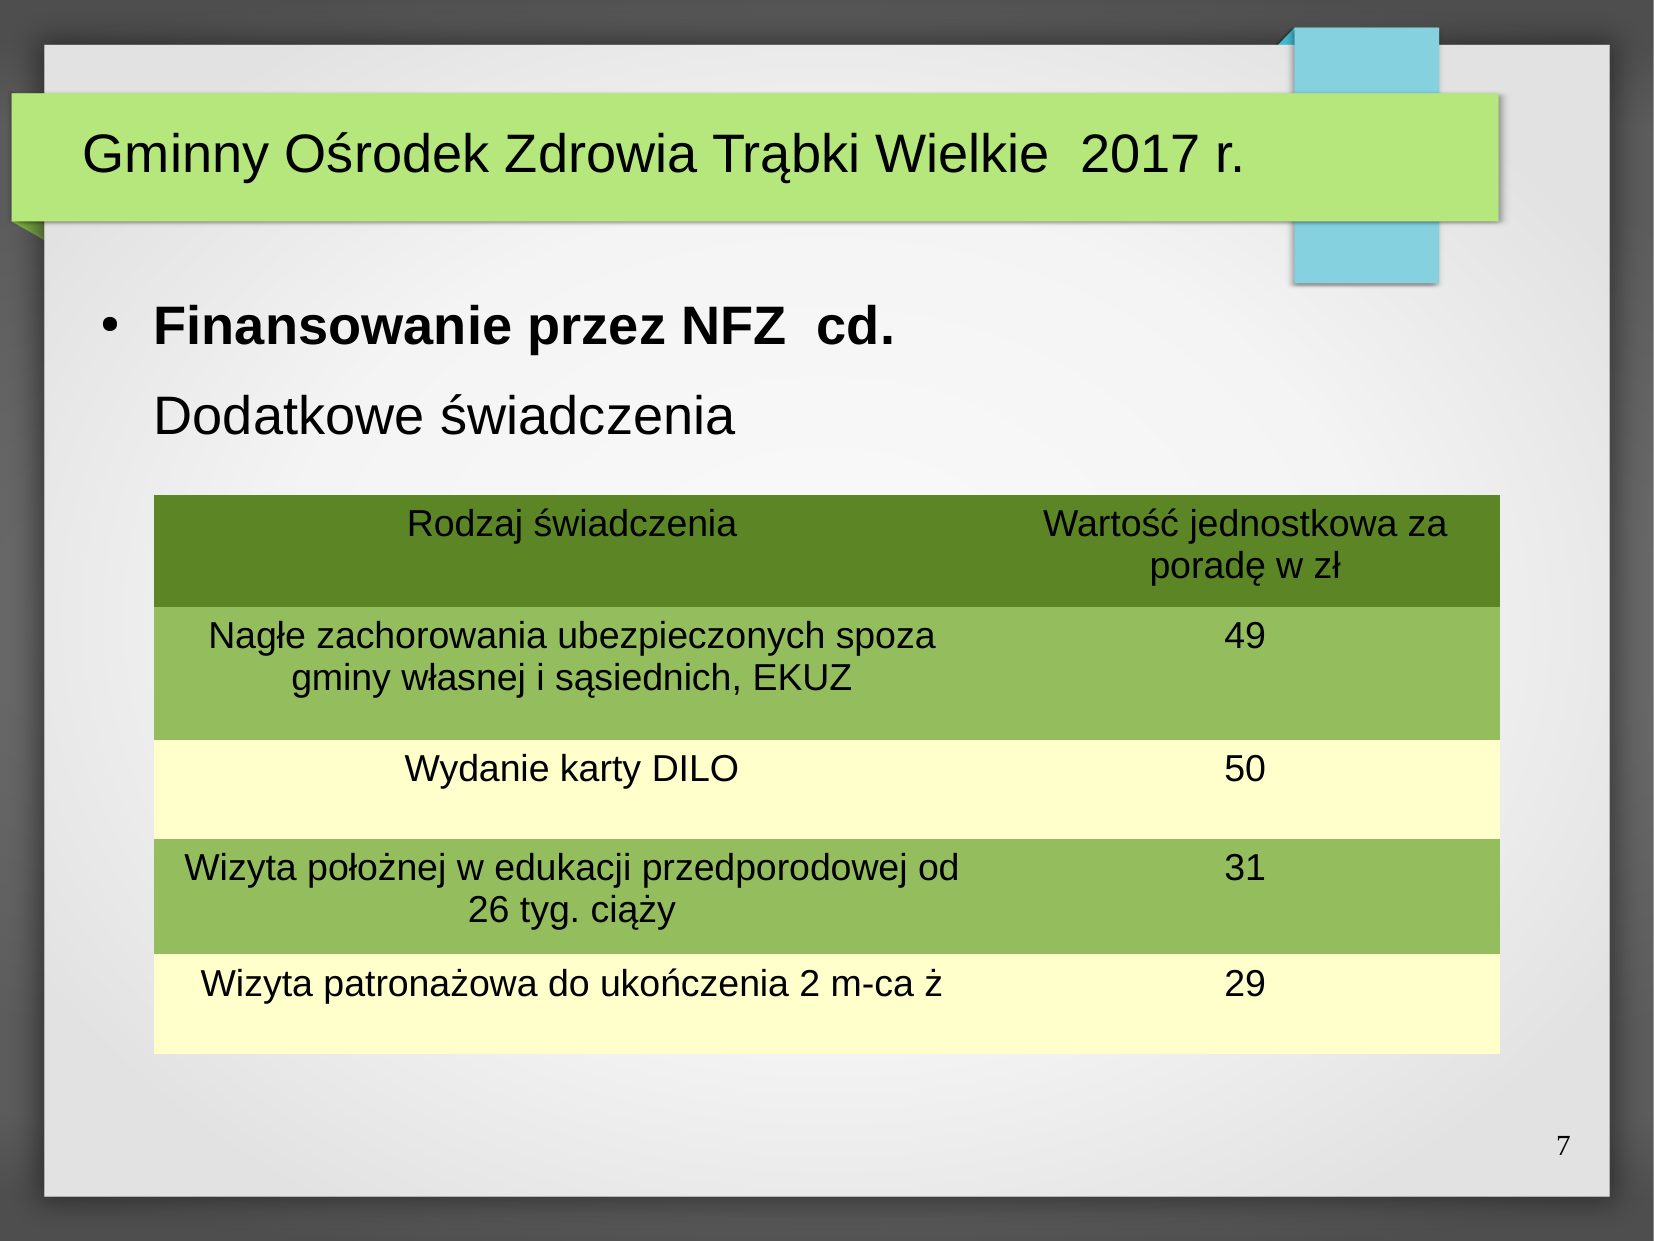

# Gminny Ośrodek Zdrowia Trąbki Wielkie 2017 r.
Finansowanie przez NFZ cd.
Dodatkowe świadczenia
| Rodzaj świadczenia | Wartość jednostkowa za poradę w zł |
| --- | --- |
| Nagłe zachorowania ubezpieczonych spoza gminy własnej i sąsiednich, EKUZ | 49 |
| Wydanie karty DILO | 50 |
| Wizyta położnej w edukacji przedporodowej od 26 tyg. ciąży | 31 |
| Wizyta patronażowa do ukończenia 2 m-ca ż | 29 |
7